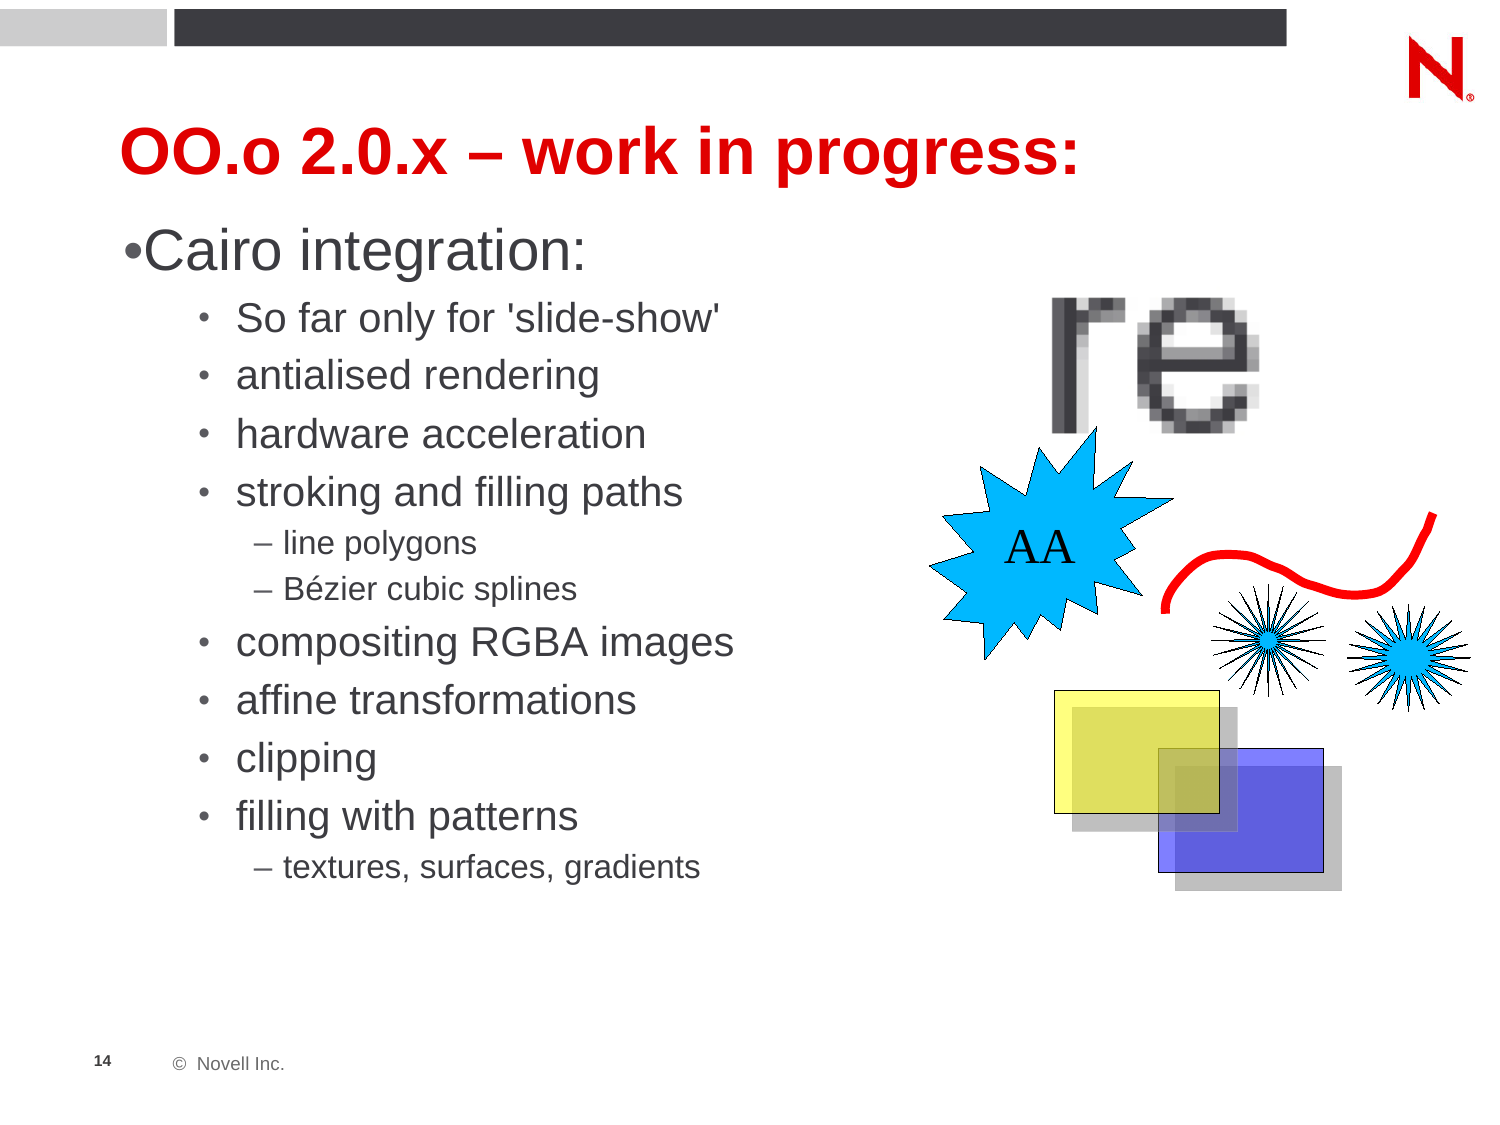

# OO.o 2.0.x – work in progress:
Cairo integration:
So far only for 'slide-show'
antialised rendering
hardware acceleration
stroking and filling paths
line polygons
Bézier cubic splines
compositing RGBA images
affine transformations
clipping
filling with patterns
textures, surfaces, gradients
AA